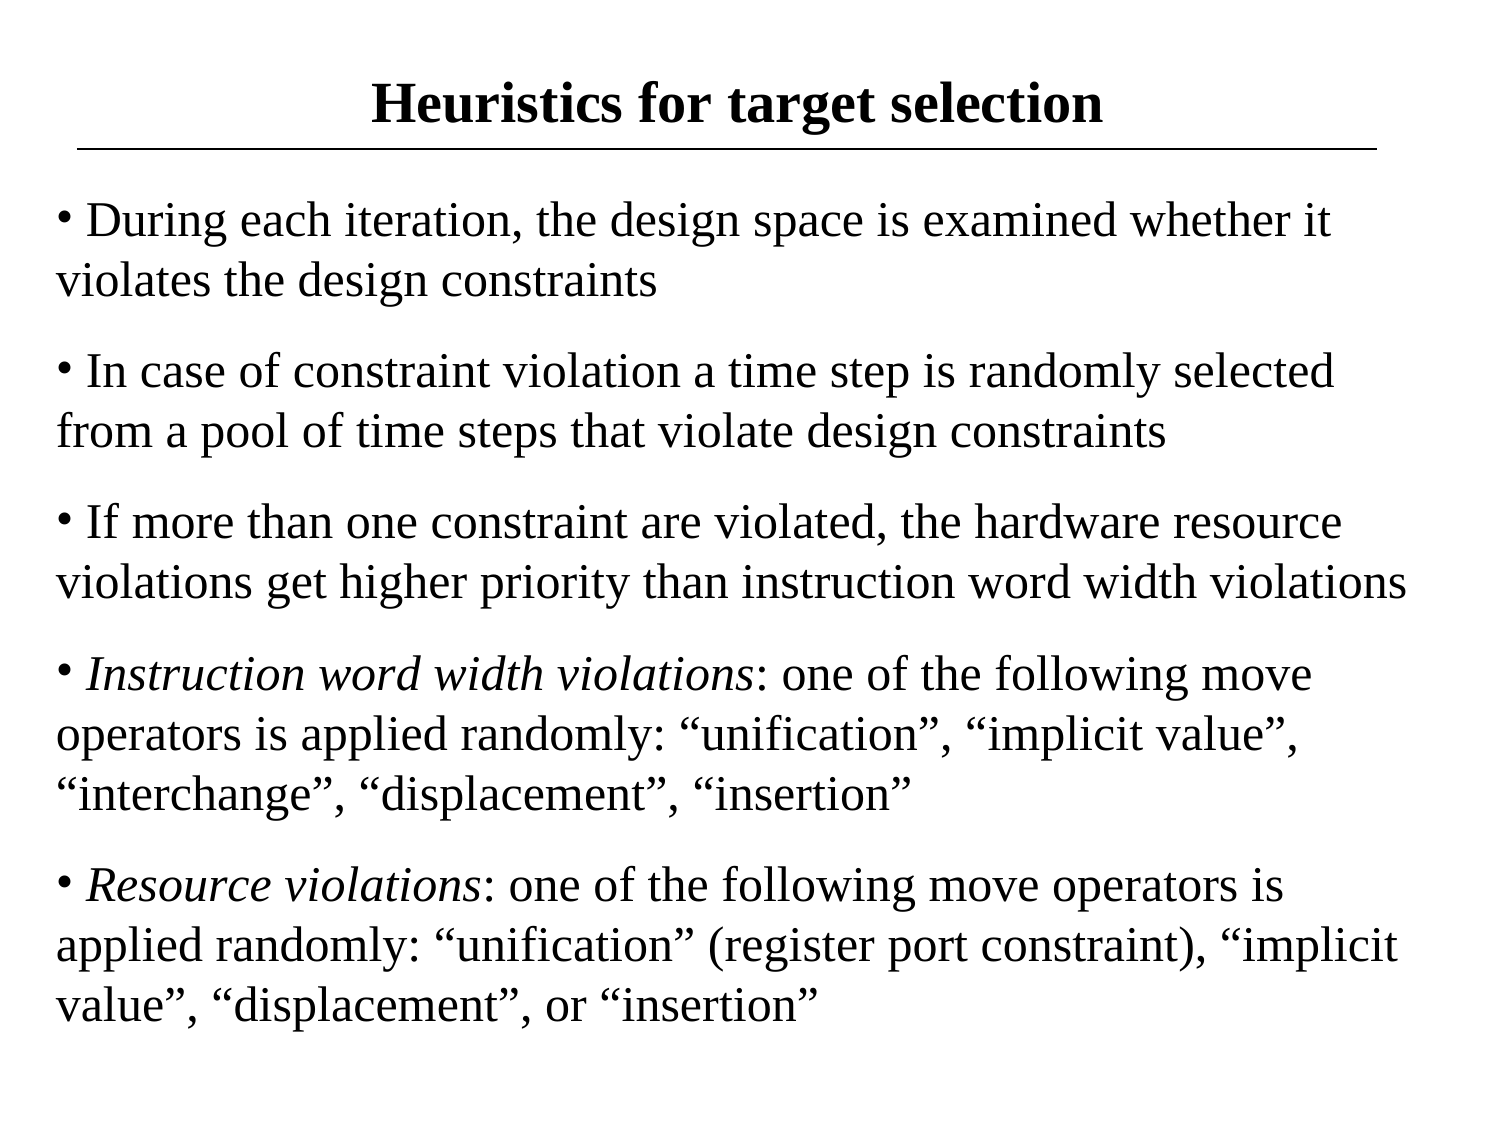

# Heuristics for target selection
 During each iteration, the design space is examined whether it violates the design constraints
 In case of constraint violation a time step is randomly selected from a pool of time steps that violate design constraints
 If more than one constraint are violated, the hardware resource violations get higher priority than instruction word width violations
 Instruction word width violations: one of the following move operators is applied randomly: “unification”, “implicit value”, “interchange”, “displacement”, “insertion”
 Resource violations: one of the following move operators is applied randomly: “unification” (register port constraint), “implicit value”, “displacement”, or “insertion”